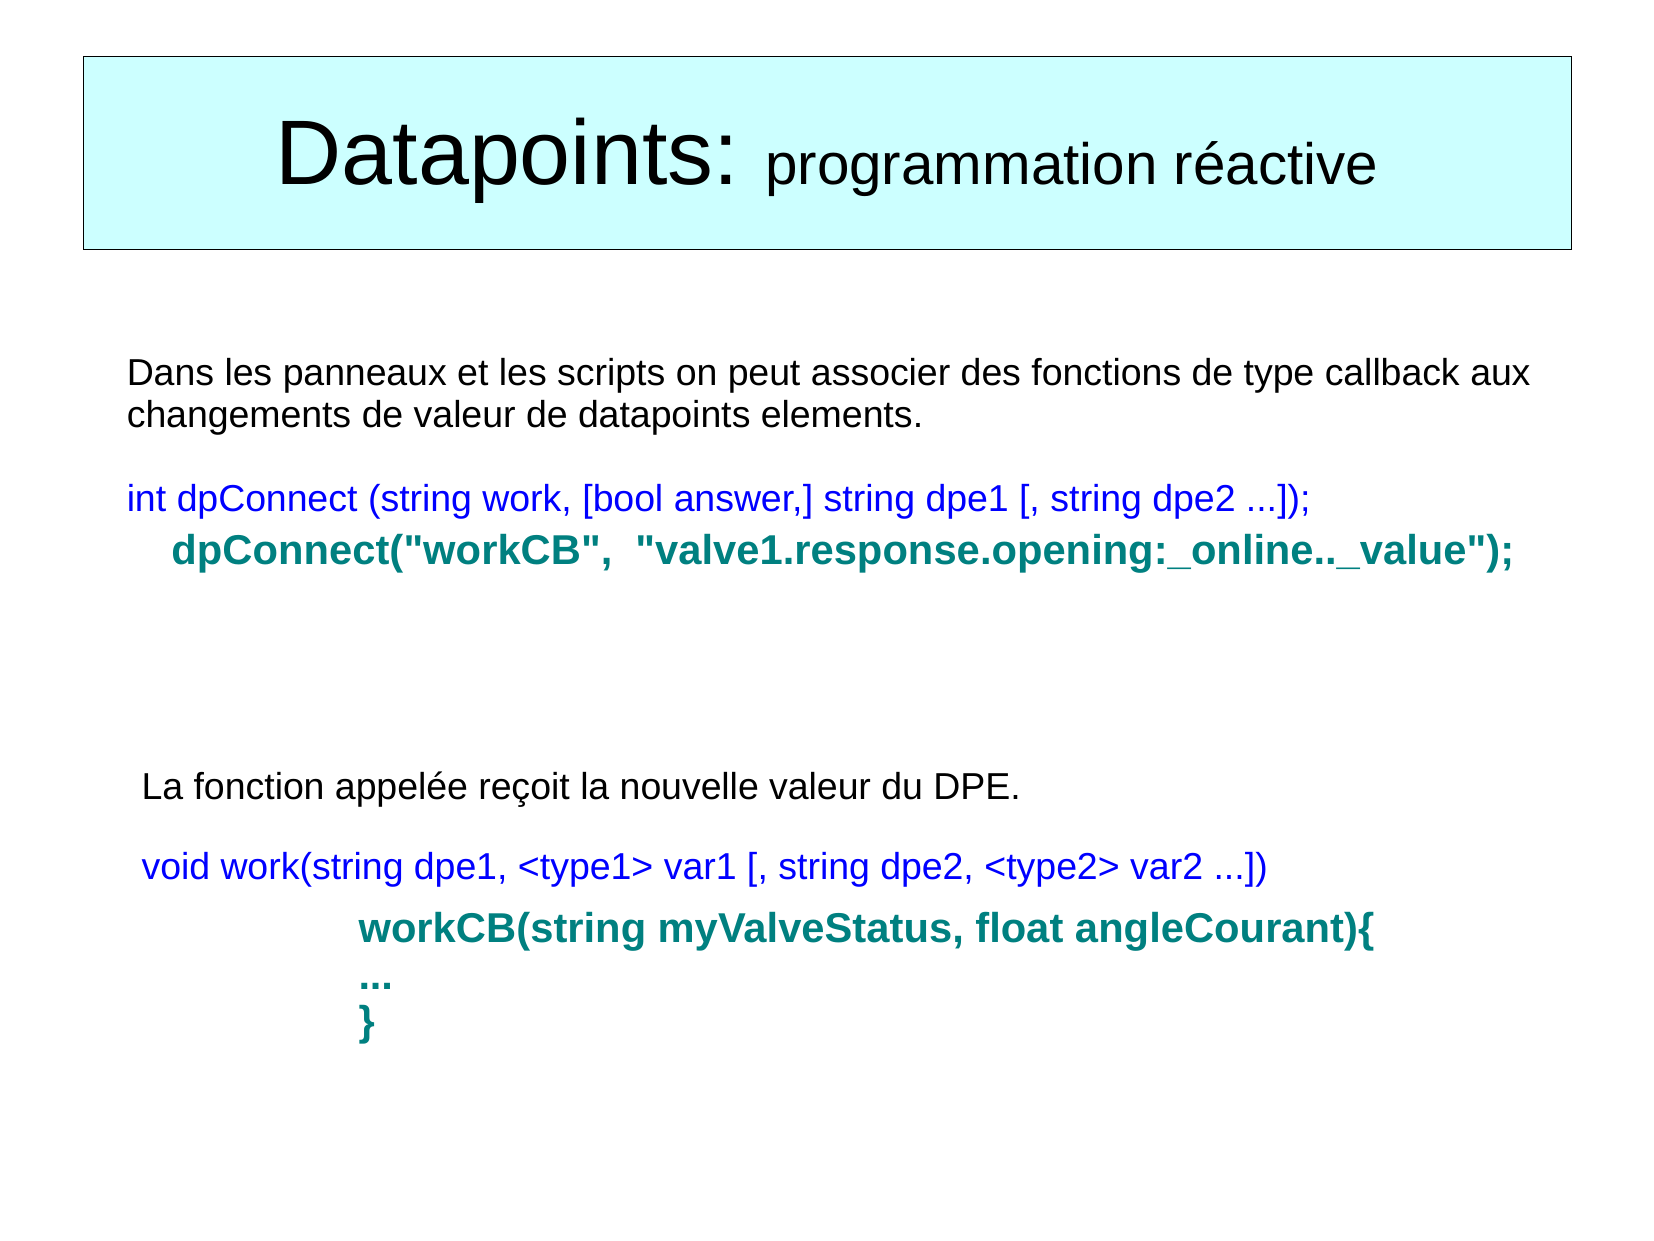

# Datapoints: programmation réactive
Dans les panneaux et les scripts on peut associer des fonctions de type callback aux
changements de valeur de datapoints elements.
int dpConnect (string work, [bool answer,] string dpe1 [, string dpe2 ...]);
dpConnect("workCB", "valve1.response.opening:_online.._value");
La fonction appelée reçoit la nouvelle valeur du DPE.
void work(string dpe1, <type1> var1 [, string dpe2, <type2> var2 ...])
workCB(string myValveStatus, float angleCourant){
...
}